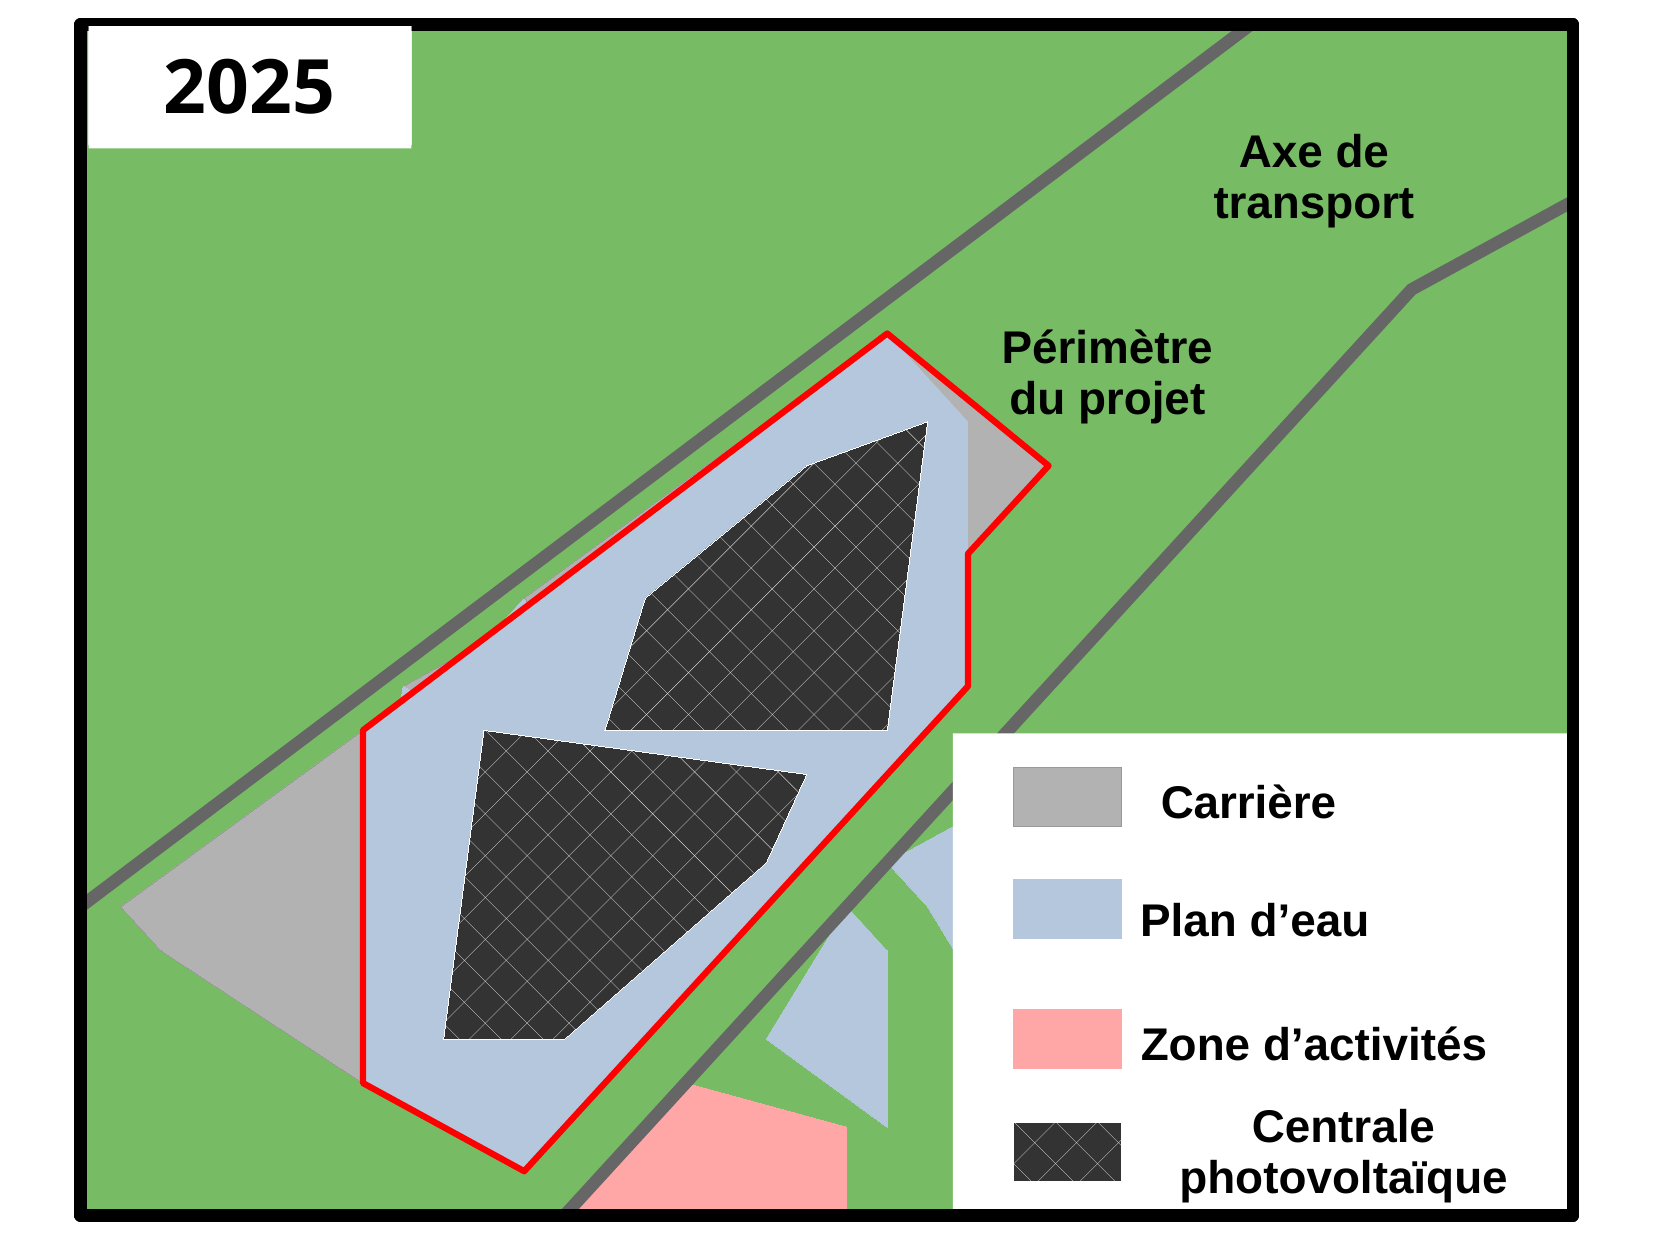

1932
2025
2011
1956
1977
Axe de transport
Périmètre du projet
Carrière
Plan d’eau
Zone d’activités
Centrale photovoltaïque